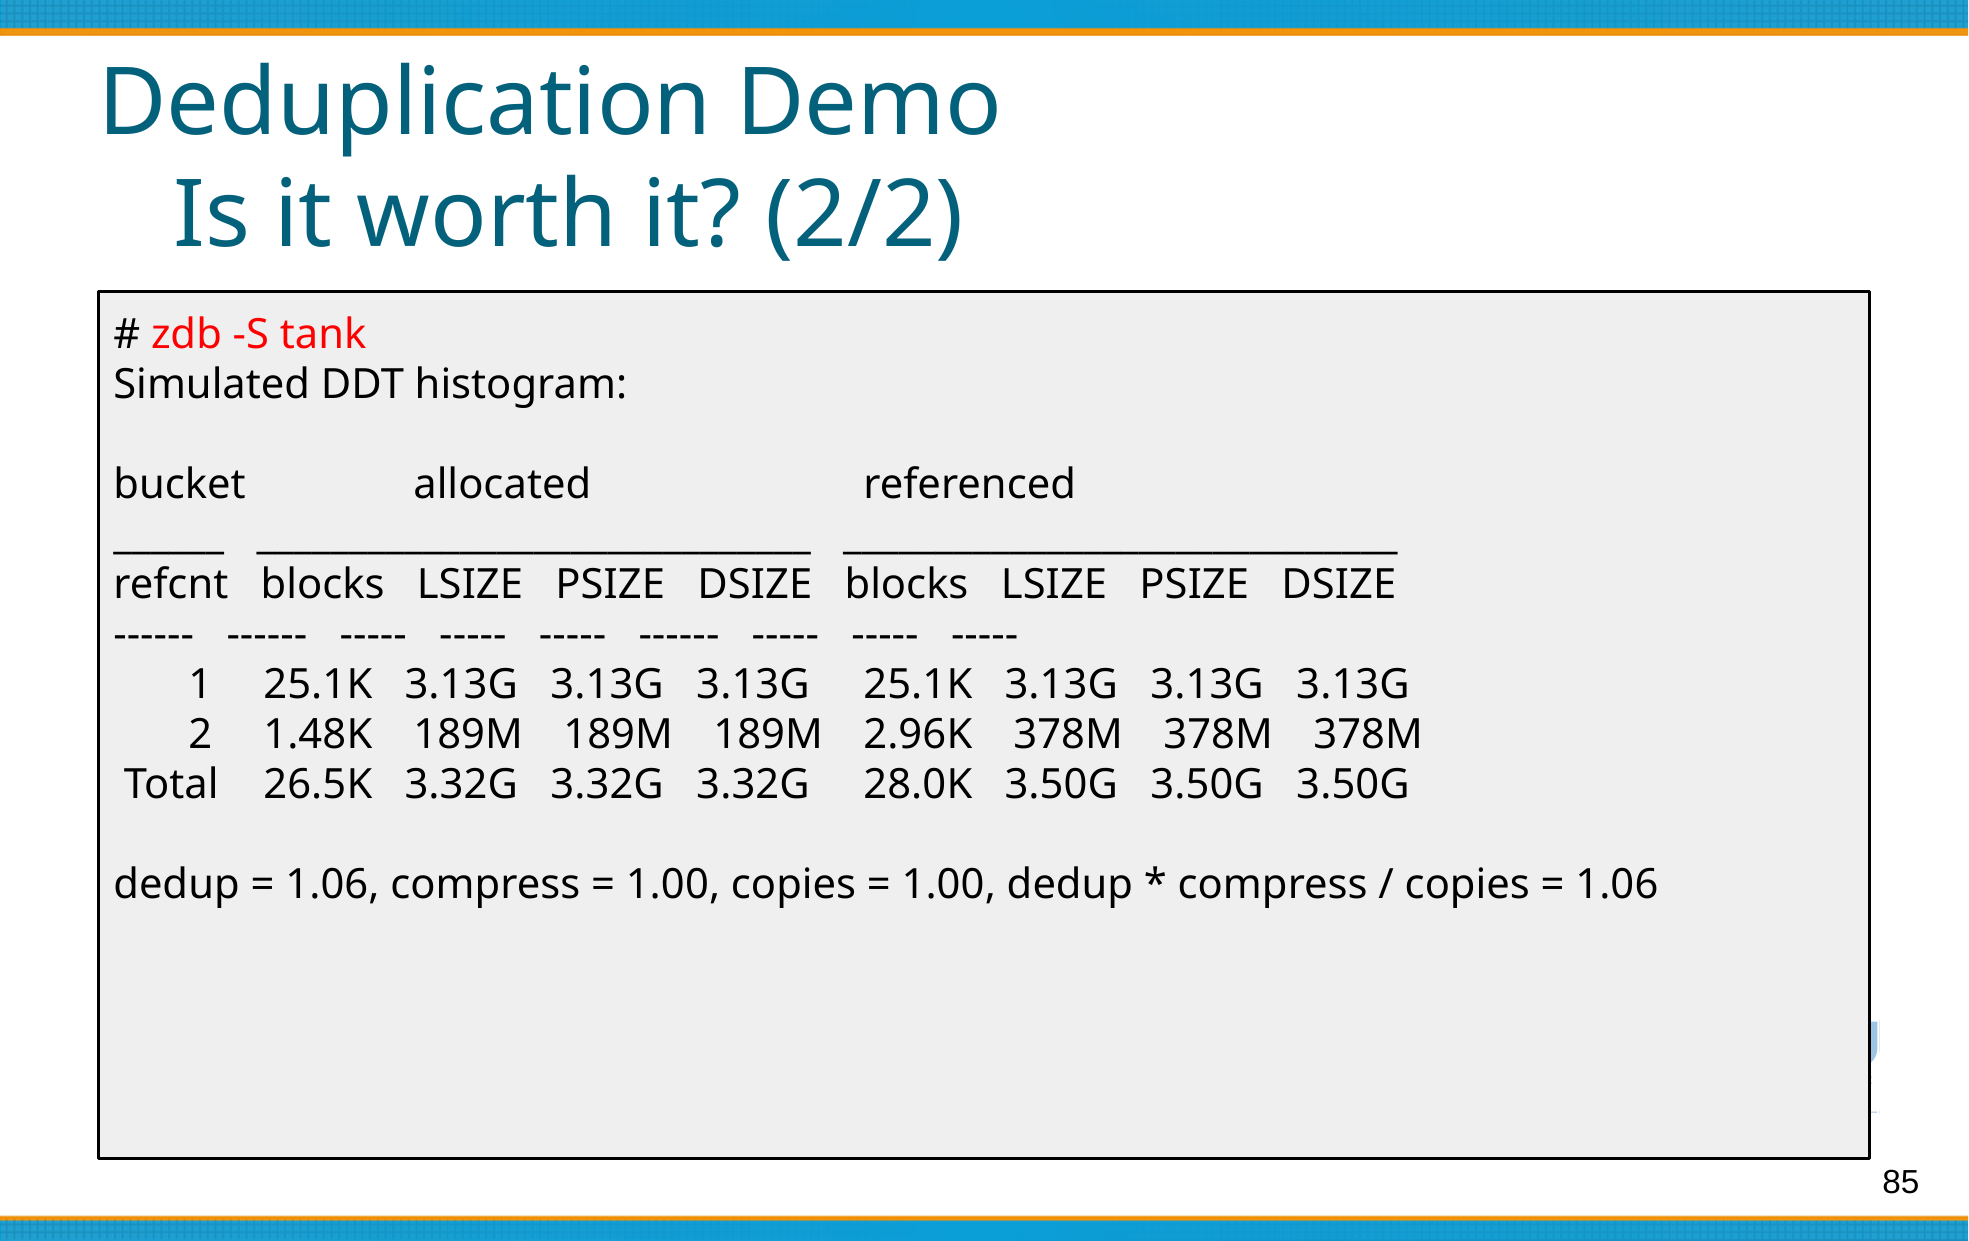

# Deduplication Demo Is it worth it? (2/2)
# zdb -S tank
Simulated DDT histogram:
bucket 	allocated 	referenced
______ ______________________________ ______________________________
refcnt blocks LSIZE PSIZE DSIZE blocks LSIZE PSIZE DSIZE
------ ------ ----- ----- ----- ------ ----- ----- -----
 	1	25.1K 3.13G 3.13G 3.13G	25.1K 3.13G 3.13G 3.13G
 	2	1.48K	189M	189M	189M	2.96K	378M	378M	378M
 Total	26.5K 3.32G 3.32G 3.32G	28.0K 3.50G 3.50G 3.50G
dedup = 1.06, compress = 1.00, copies = 1.00, dedup * compress / copies = 1.06